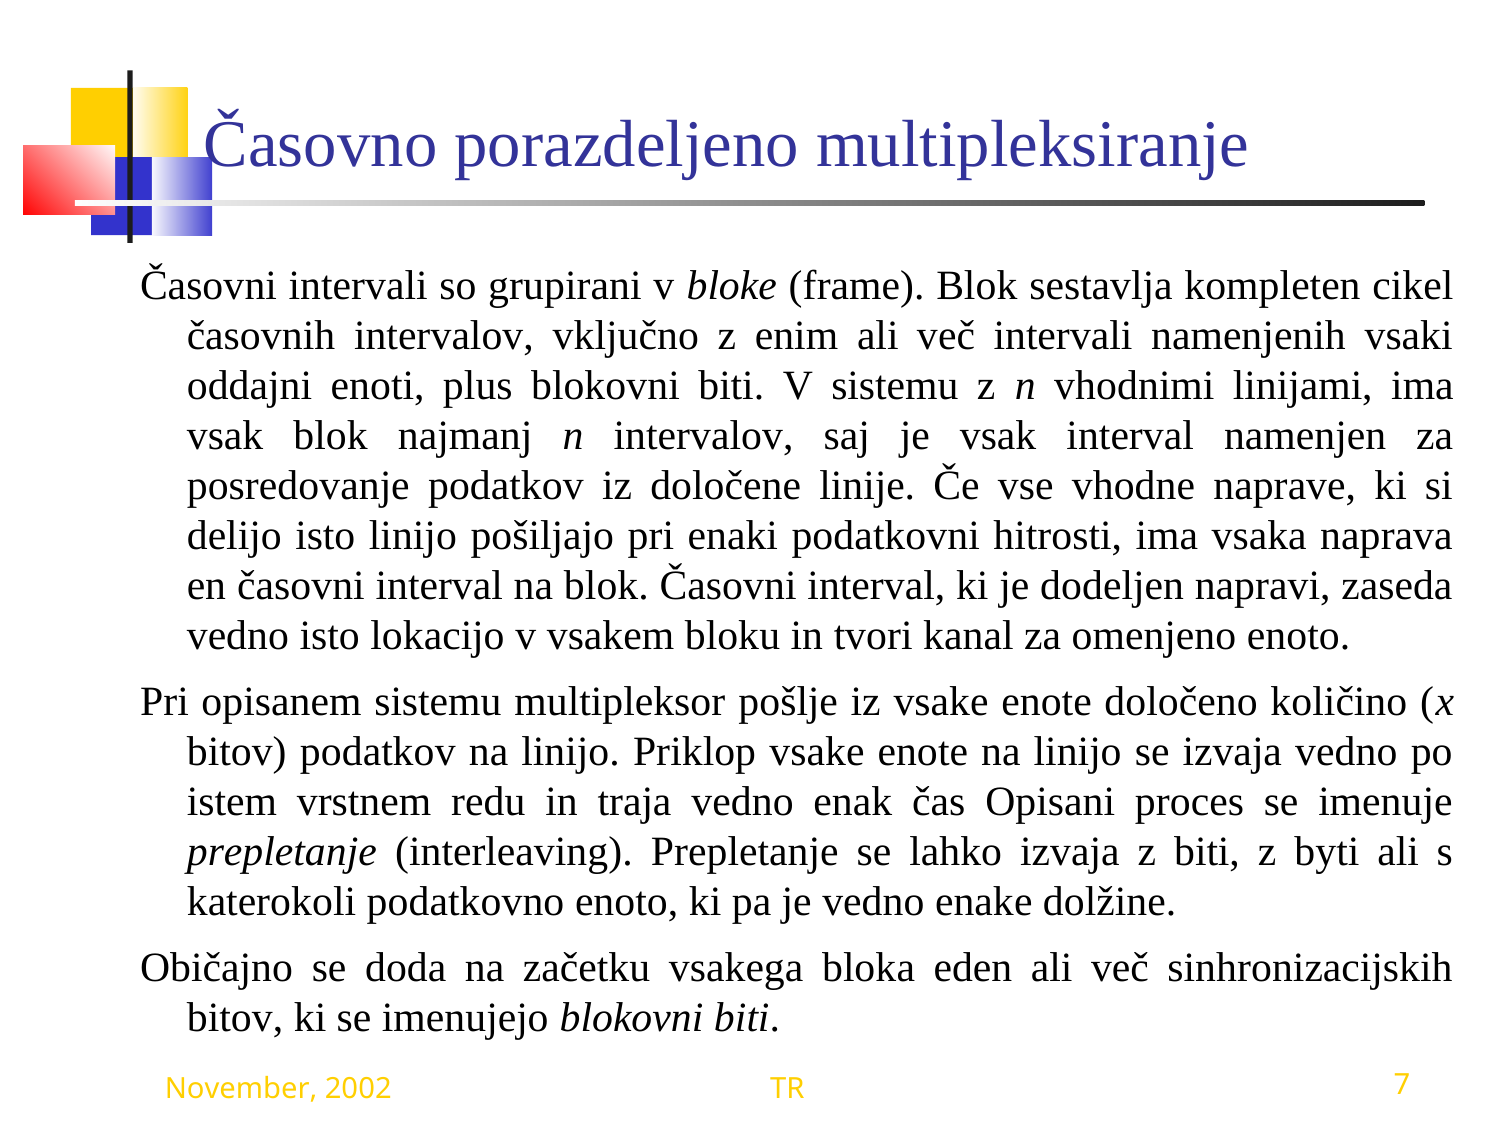

# Časovno porazdeljeno multipleksiranje
Časovni intervali so grupirani v bloke (frame). Blok sestavlja kompleten cikel časovnih intervalov, vključno z enim ali več intervali namenjenih vsaki oddajni enoti, plus blokovni biti. V sistemu z n vhodnimi linijami, ima vsak blok najmanj n intervalov, saj je vsak interval namenjen za posredovanje podatkov iz določene linije. Če vse vhodne naprave, ki si delijo isto linijo pošiljajo pri enaki podatkovni hitrosti, ima vsaka naprava en časovni interval na blok. Časovni interval, ki je dodeljen napravi, zaseda vedno isto lokacijo v vsakem bloku in tvori kanal za omenjeno enoto.
Pri opisanem sistemu multipleksor pošlje iz vsake enote določeno količino (x bitov) podatkov na linijo. Priklop vsake enote na linijo se izvaja vedno po istem vrstnem redu in traja vedno enak čas Opisani proces se imenuje prepletanje (interleaving). Prepletanje se lahko izvaja z biti, z byti ali s katerokoli podatkovno enoto, ki pa je vedno enake dolžine.
Običajno se doda na začetku vsakega bloka eden ali več sinhronizacijskih bitov, ki se imenujejo blokovni biti.
November, 2002
TR